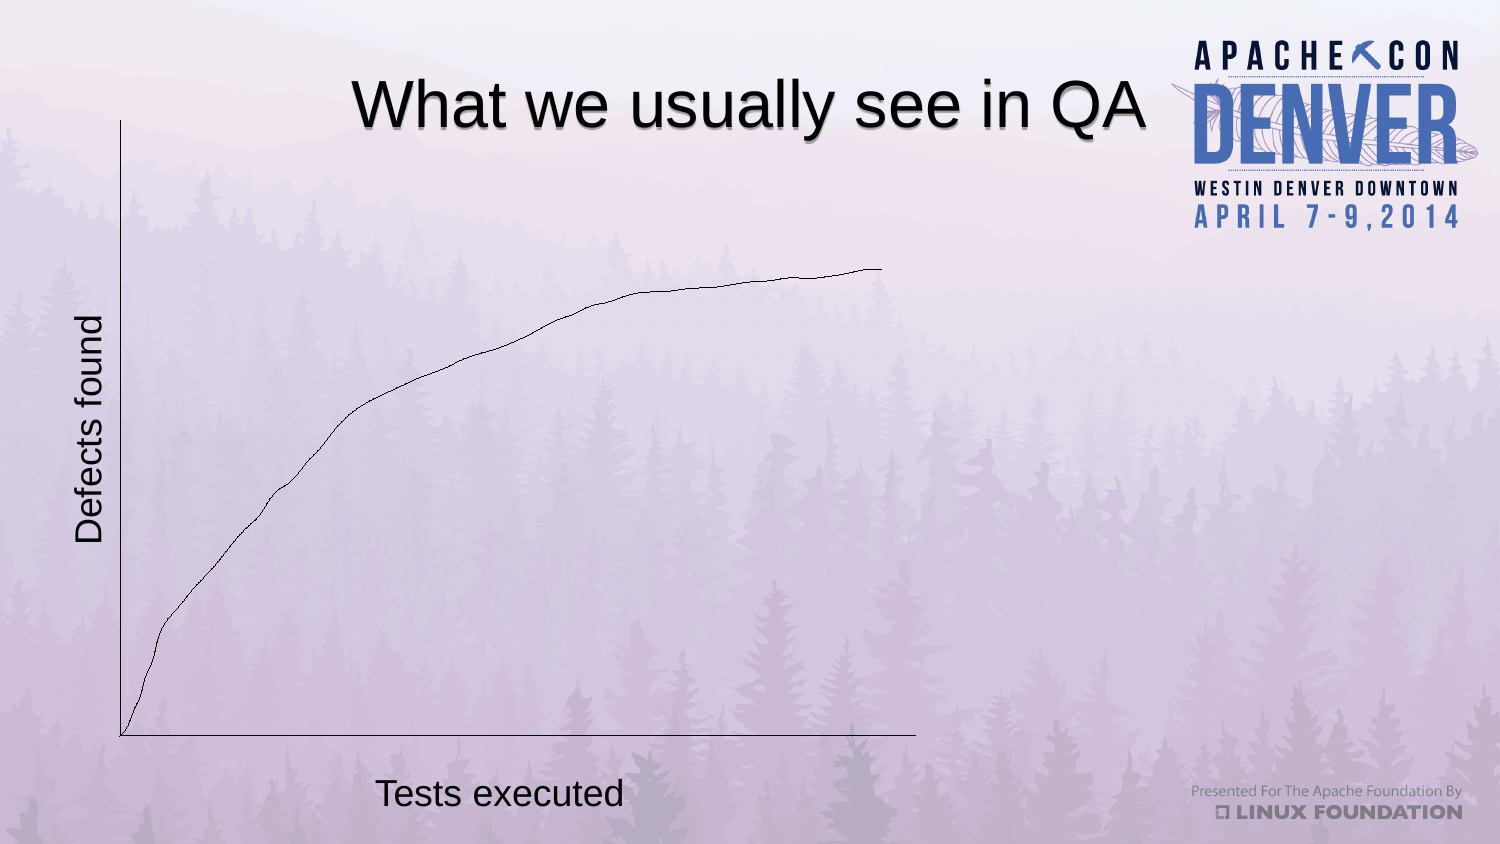

# What we usually see in QA
Defects found
Tests executed